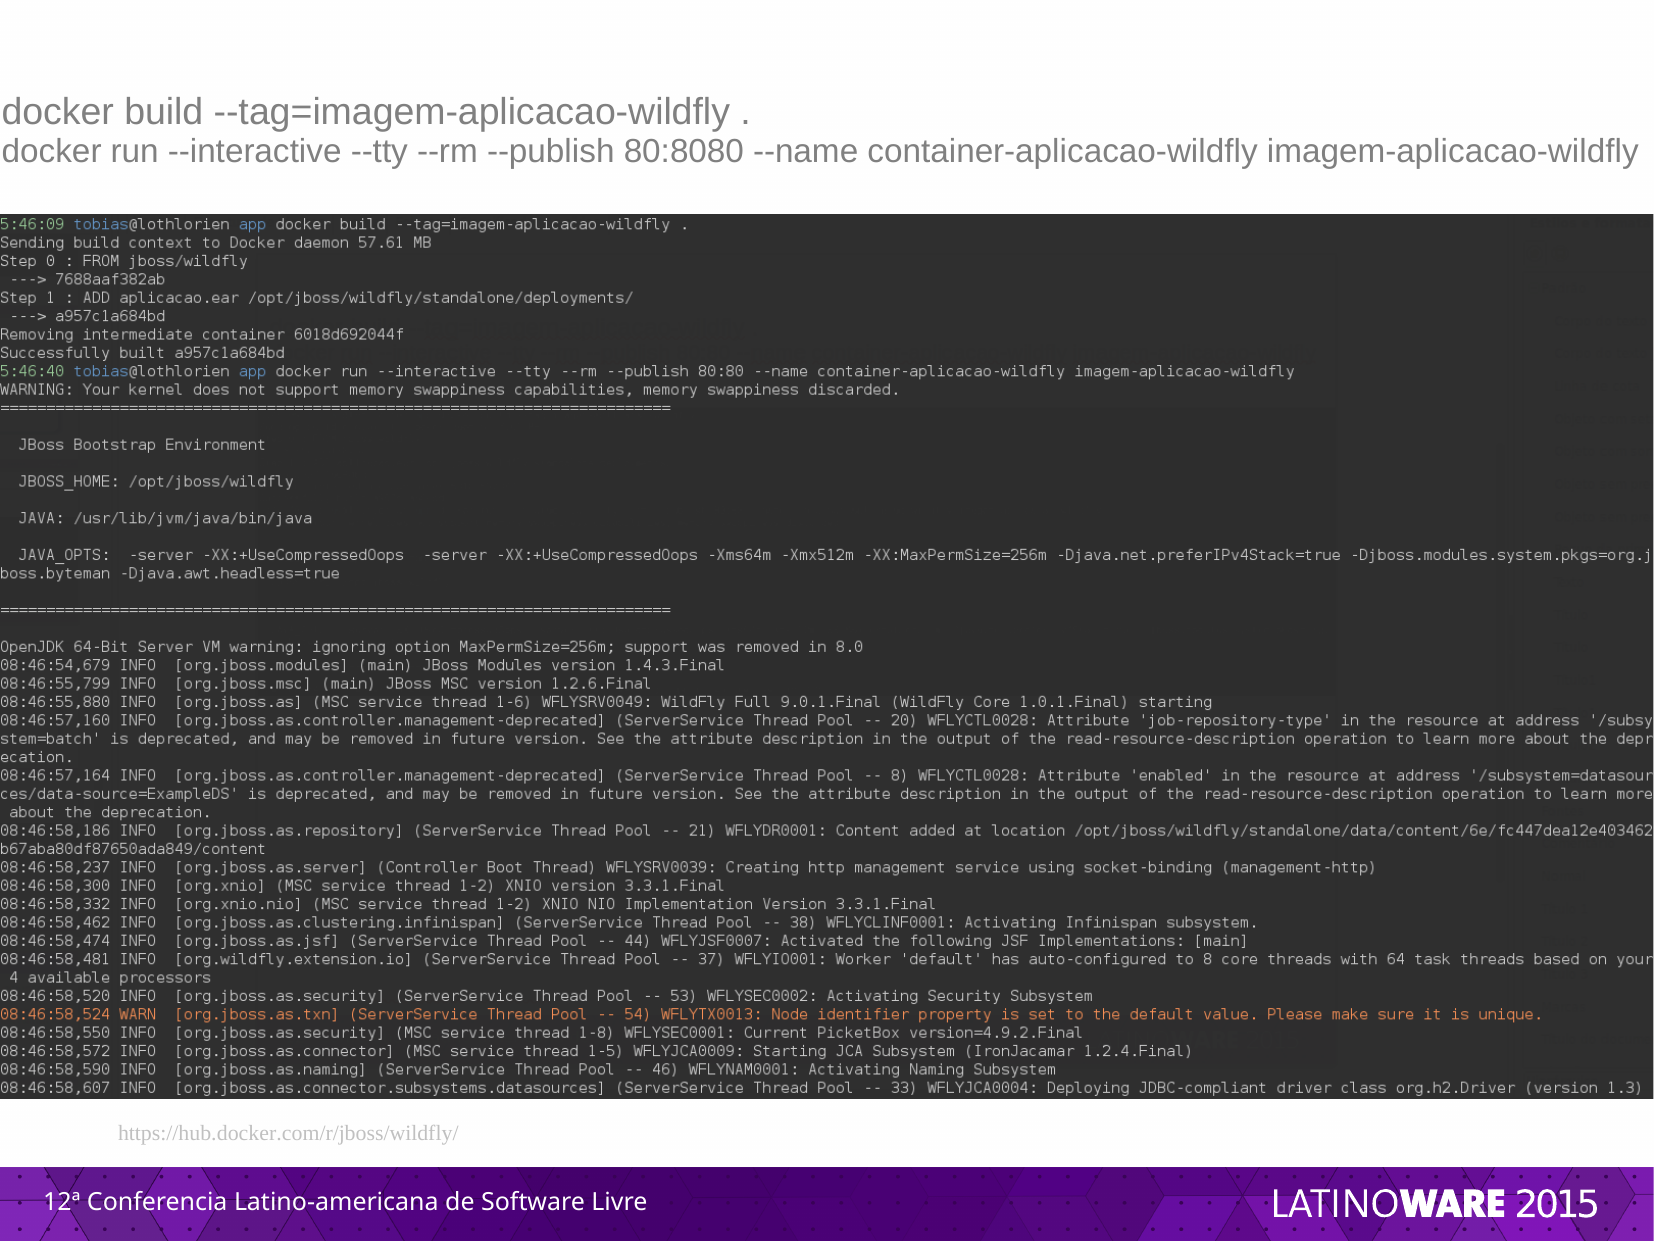

docker build --tag=imagem-aplicacao-wildfly .
docker run --interactive --tty --rm --publish 80:8080 --name container-aplicacao-wildfly imagem-aplicacao-wildfly
https://hub.docker.com/r/jboss/wildfly/
12ª Conferencia Latino-americana de Software Livre